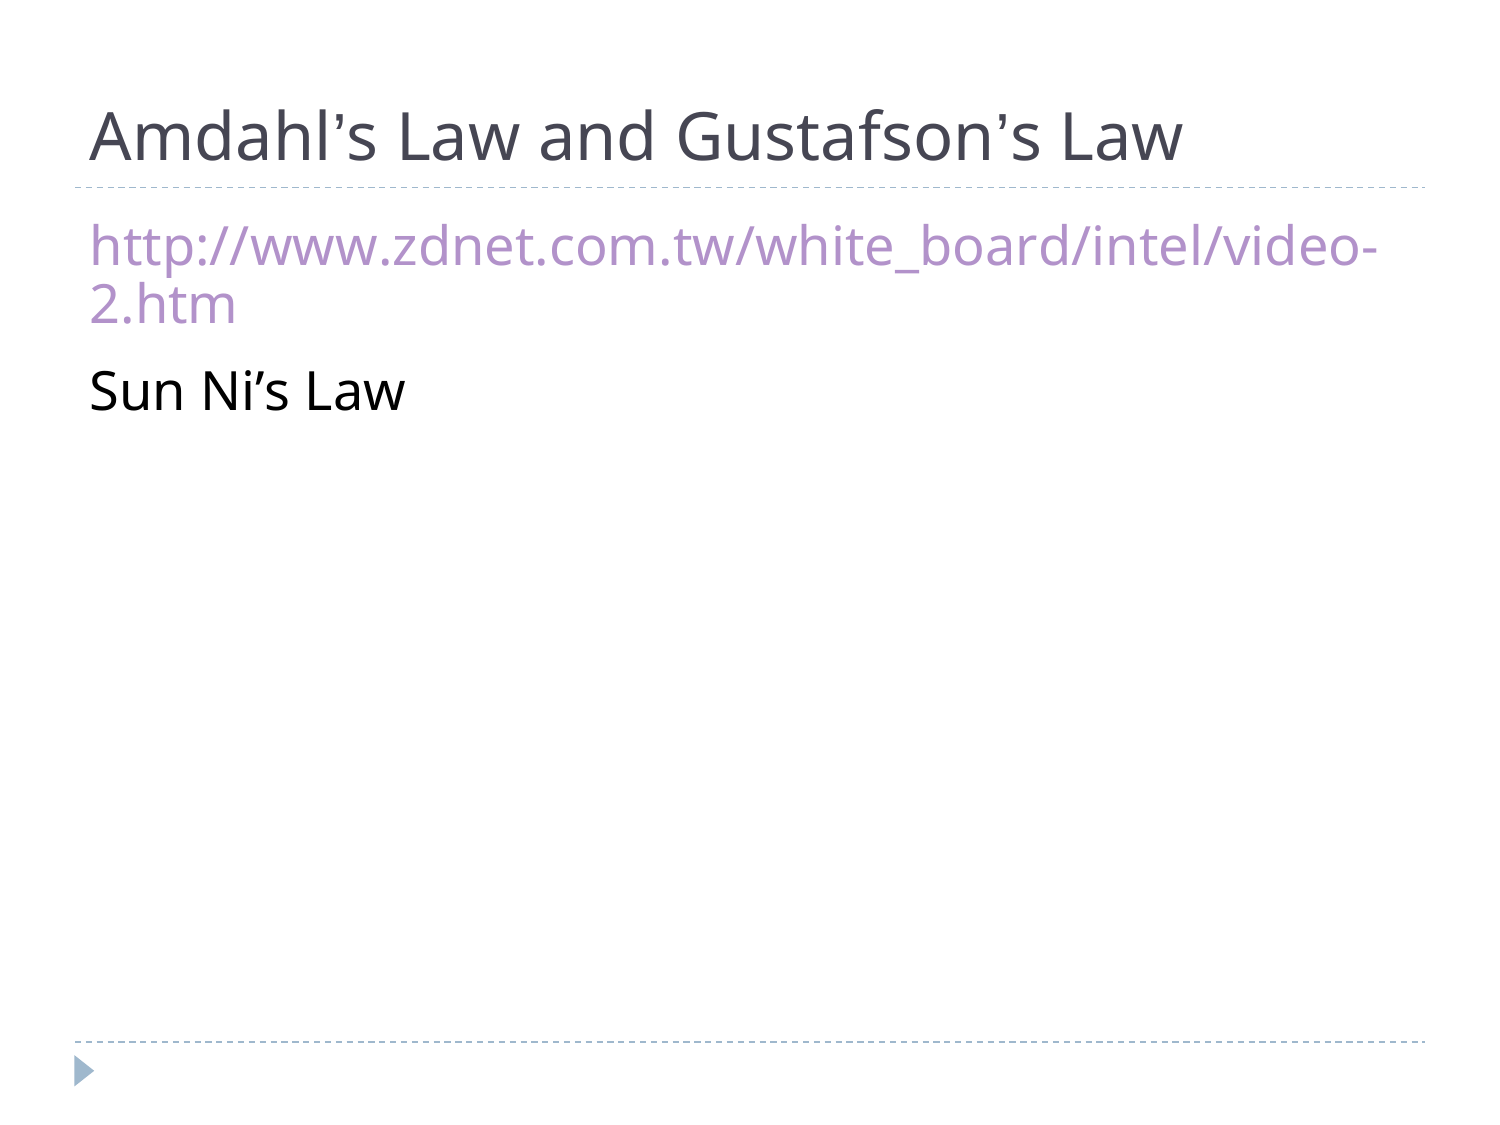

# Amdahl’s Law and Gustafson’s Law
http://www.zdnet.com.tw/white_board/intel/video-2.htm
Sun Ni’s Law